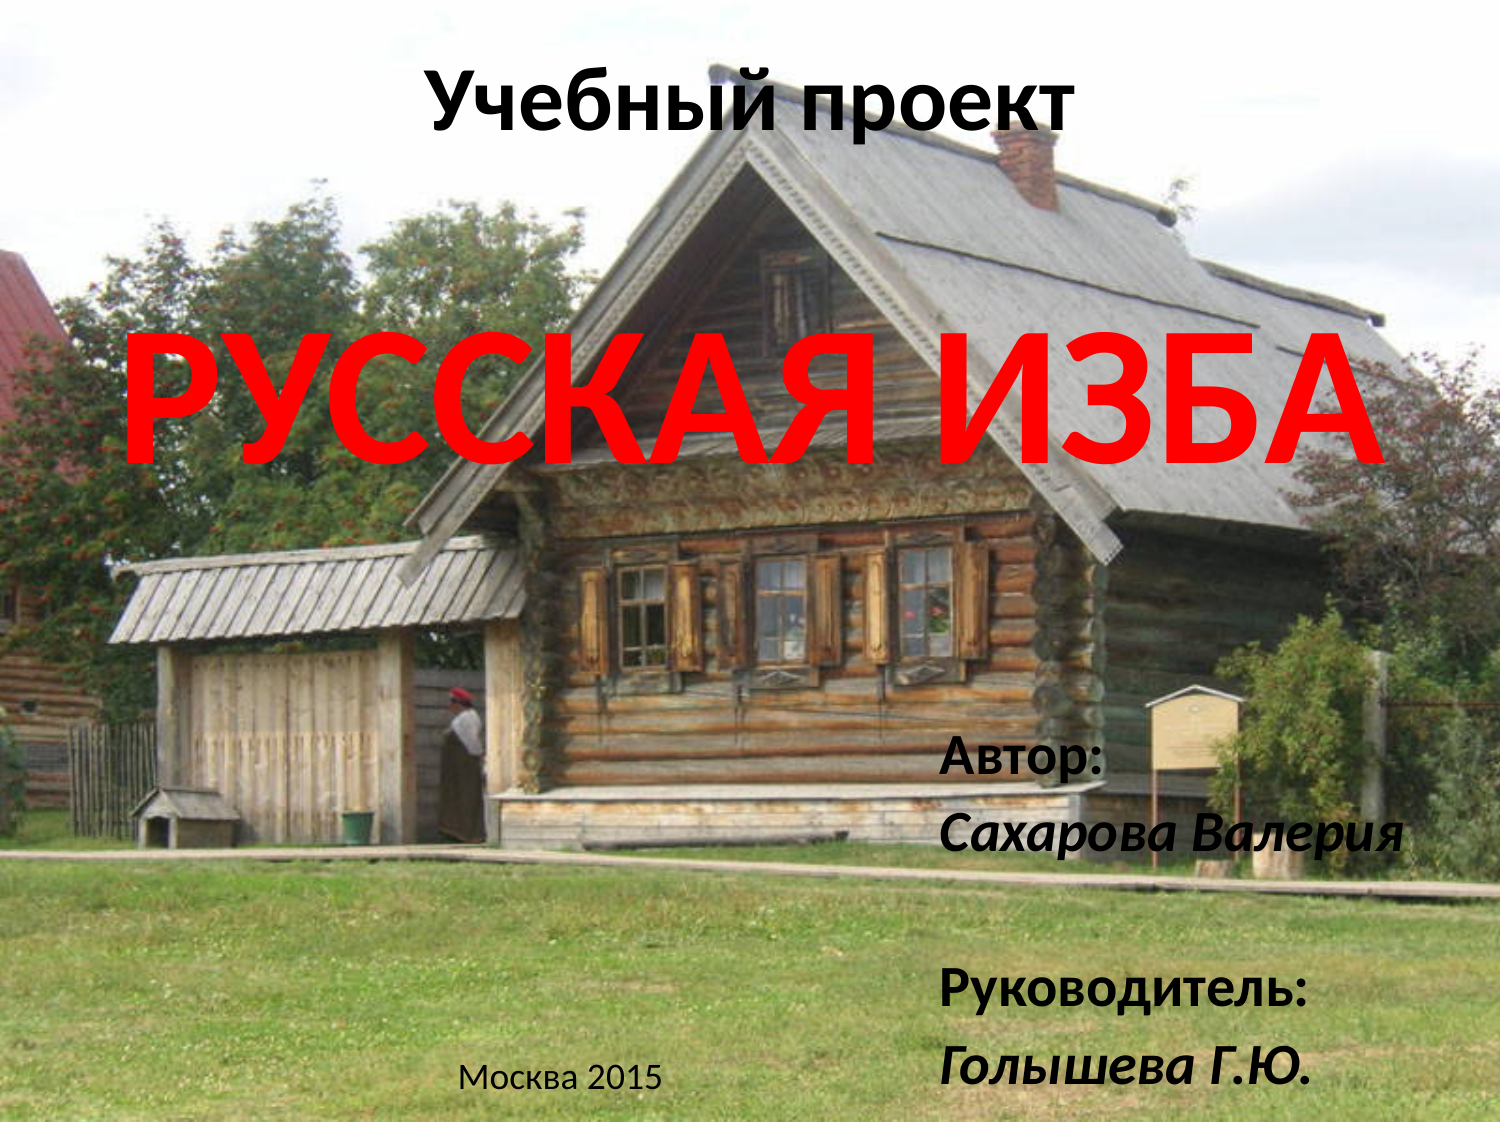

Учебный проект
# РУССКАЯ ИЗБА
Автор:
Сахарова Валерия
Руководитель:
Голышева Г.Ю.
Москва 2015